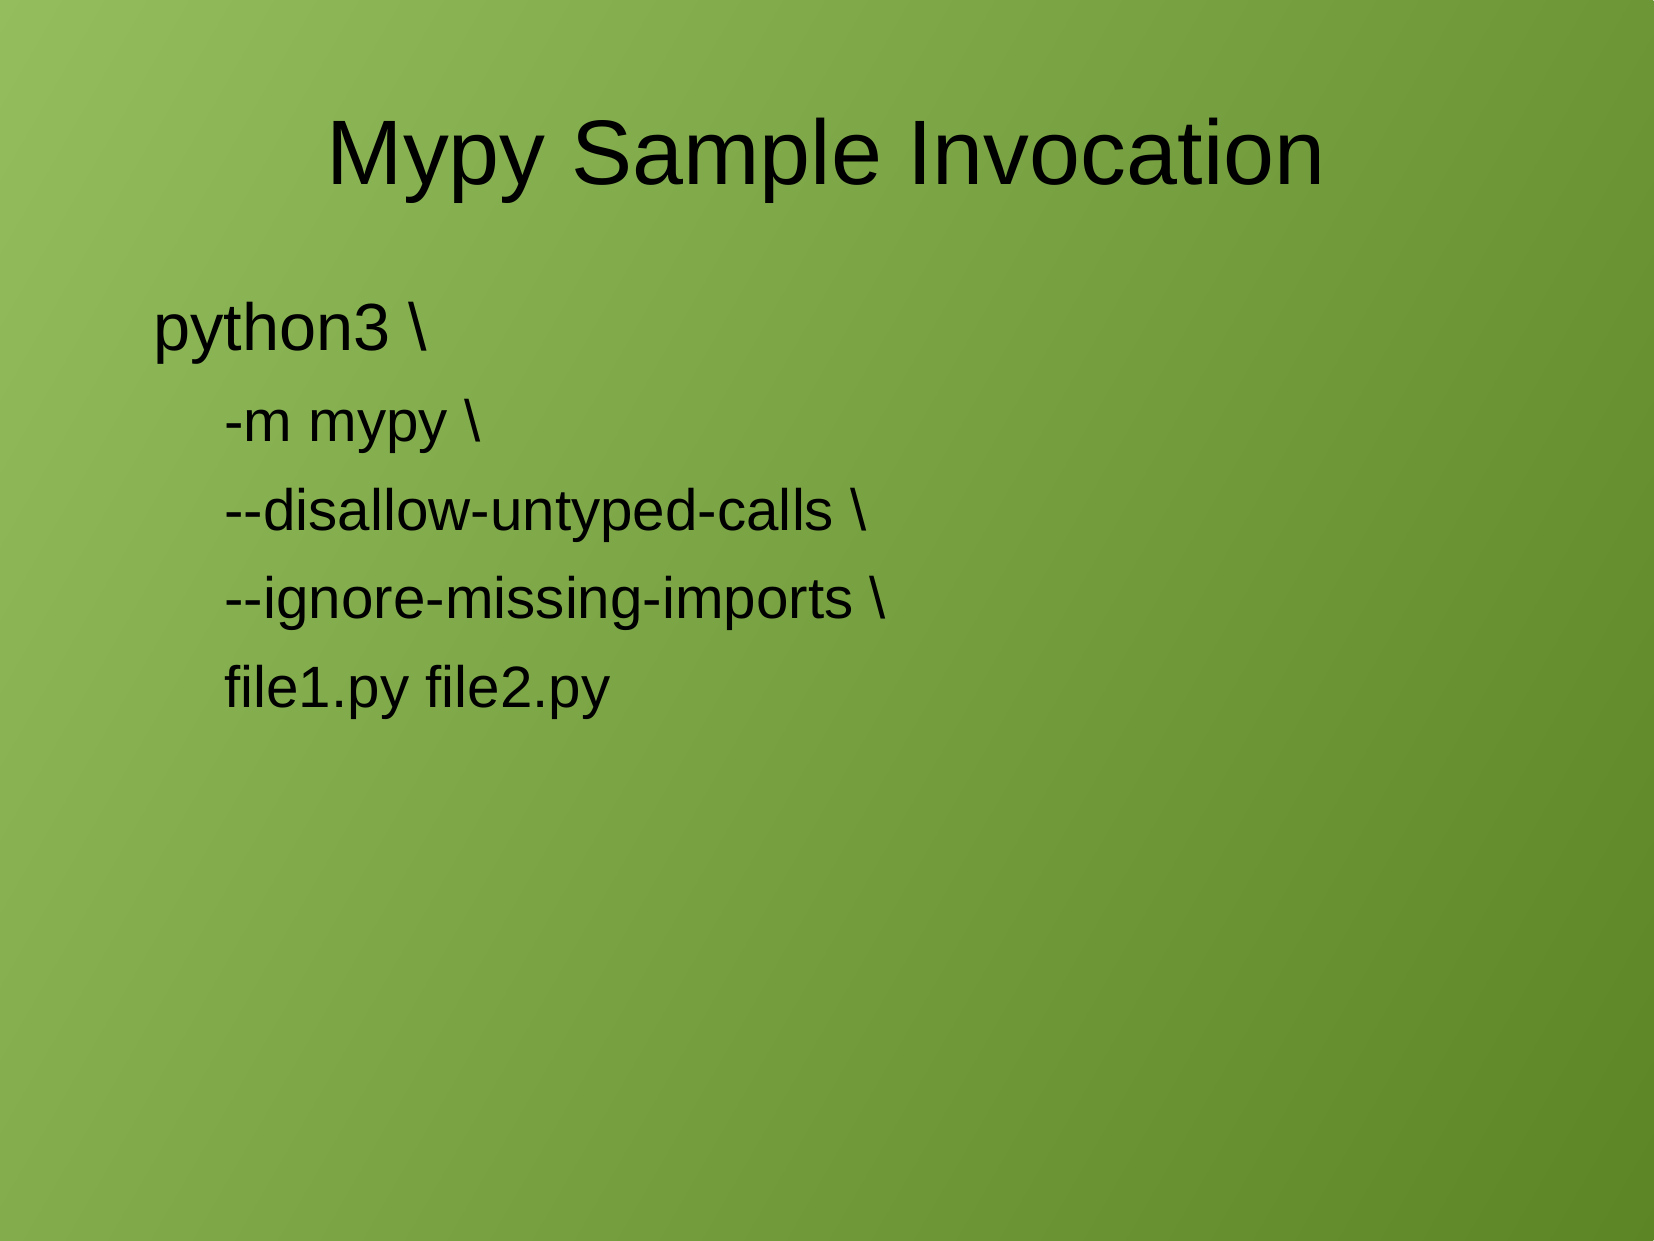

# Mypy Sample Invocation
python3 \
-m mypy \
--disallow-untyped-calls \
--ignore-missing-imports \
file1.py file2.py